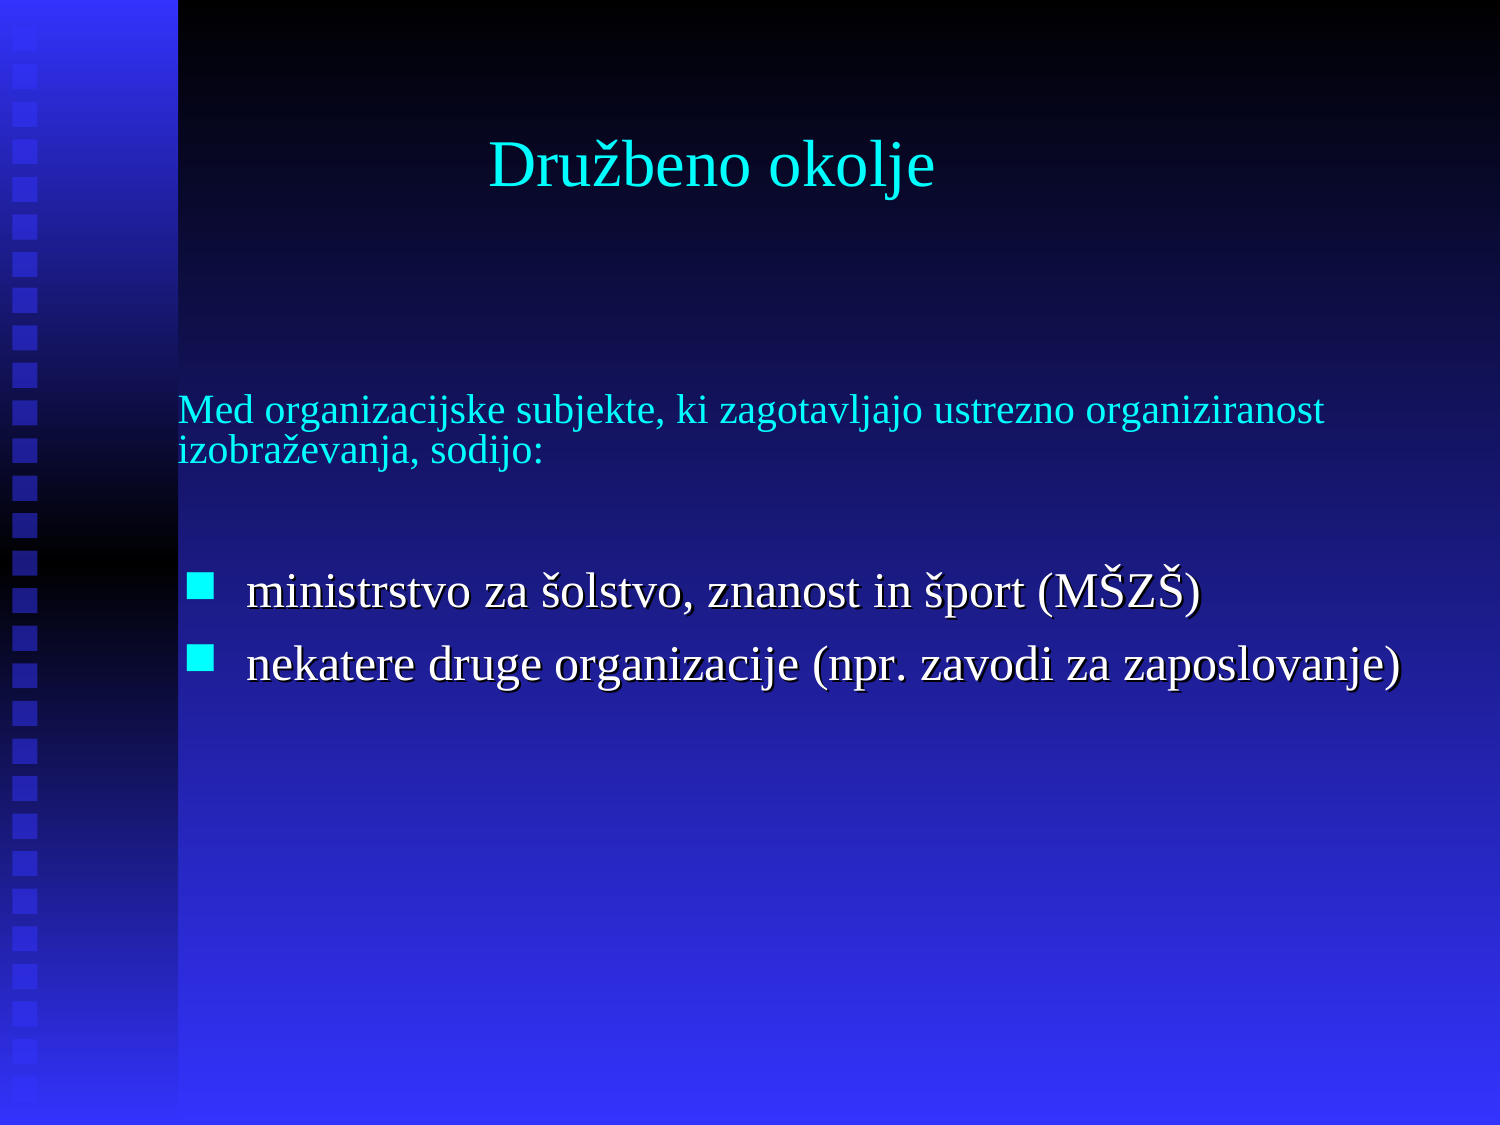

Družbeno okolje
# Med organizacijske subjekte, ki zagotavljajo ustrezno organiziranost izobraževanja, sodijo:
ministrstvo za šolstvo, znanost in šport (MŠZŠ)
nekatere druge organizacije (npr. zavodi za zaposlovanje)